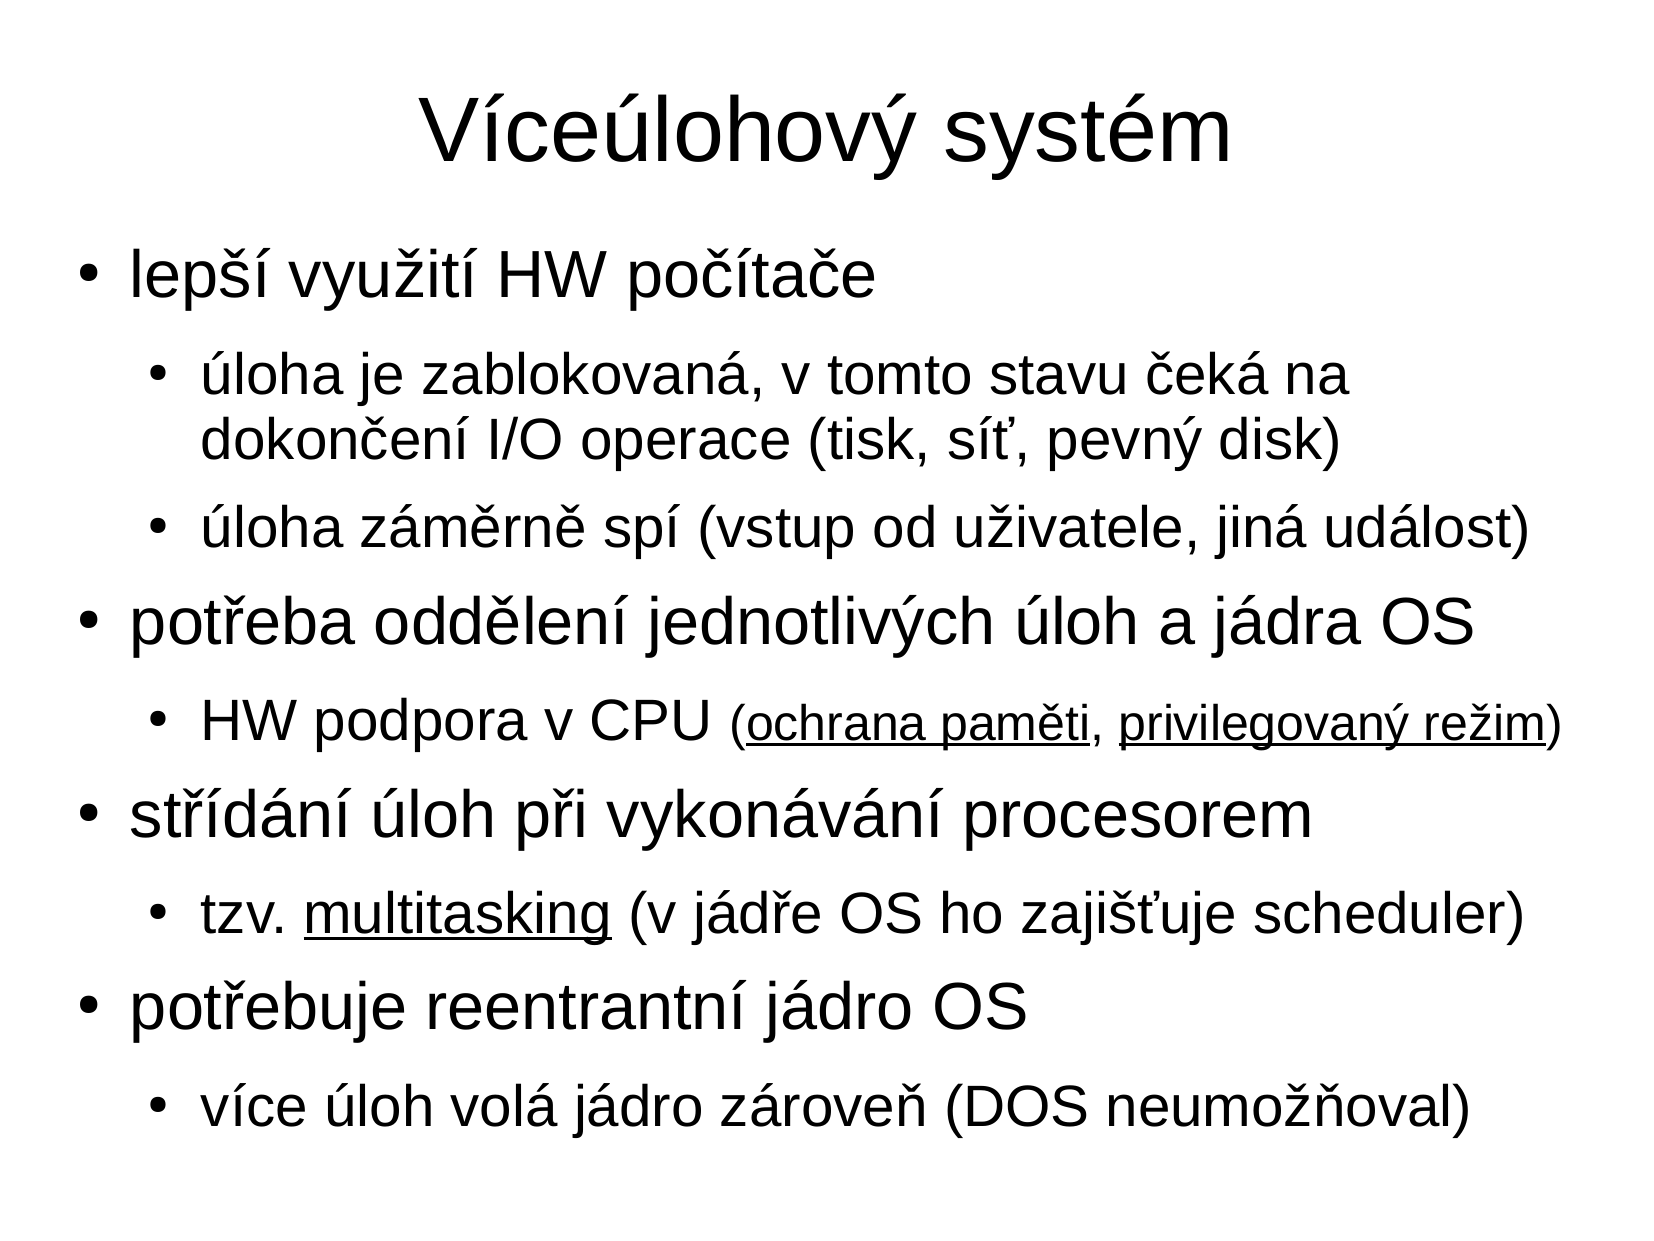

# Víceúlohový systém
lepší využití HW počítače
úloha je zablokovaná, v tomto stavu čeká na dokončení I/O operace (tisk, síť, pevný disk)
úloha záměrně spí (vstup od uživatele, jiná událost)
potřeba oddělení jednotlivých úloh a jádra OS
HW podpora v CPU (ochrana paměti, privilegovaný režim)
střídání úloh při vykonávání procesorem
tzv. multitasking (v jádře OS ho zajišťuje scheduler)
potřebuje reentrantní jádro OS
více úloh volá jádro zároveň (DOS neumožňoval)